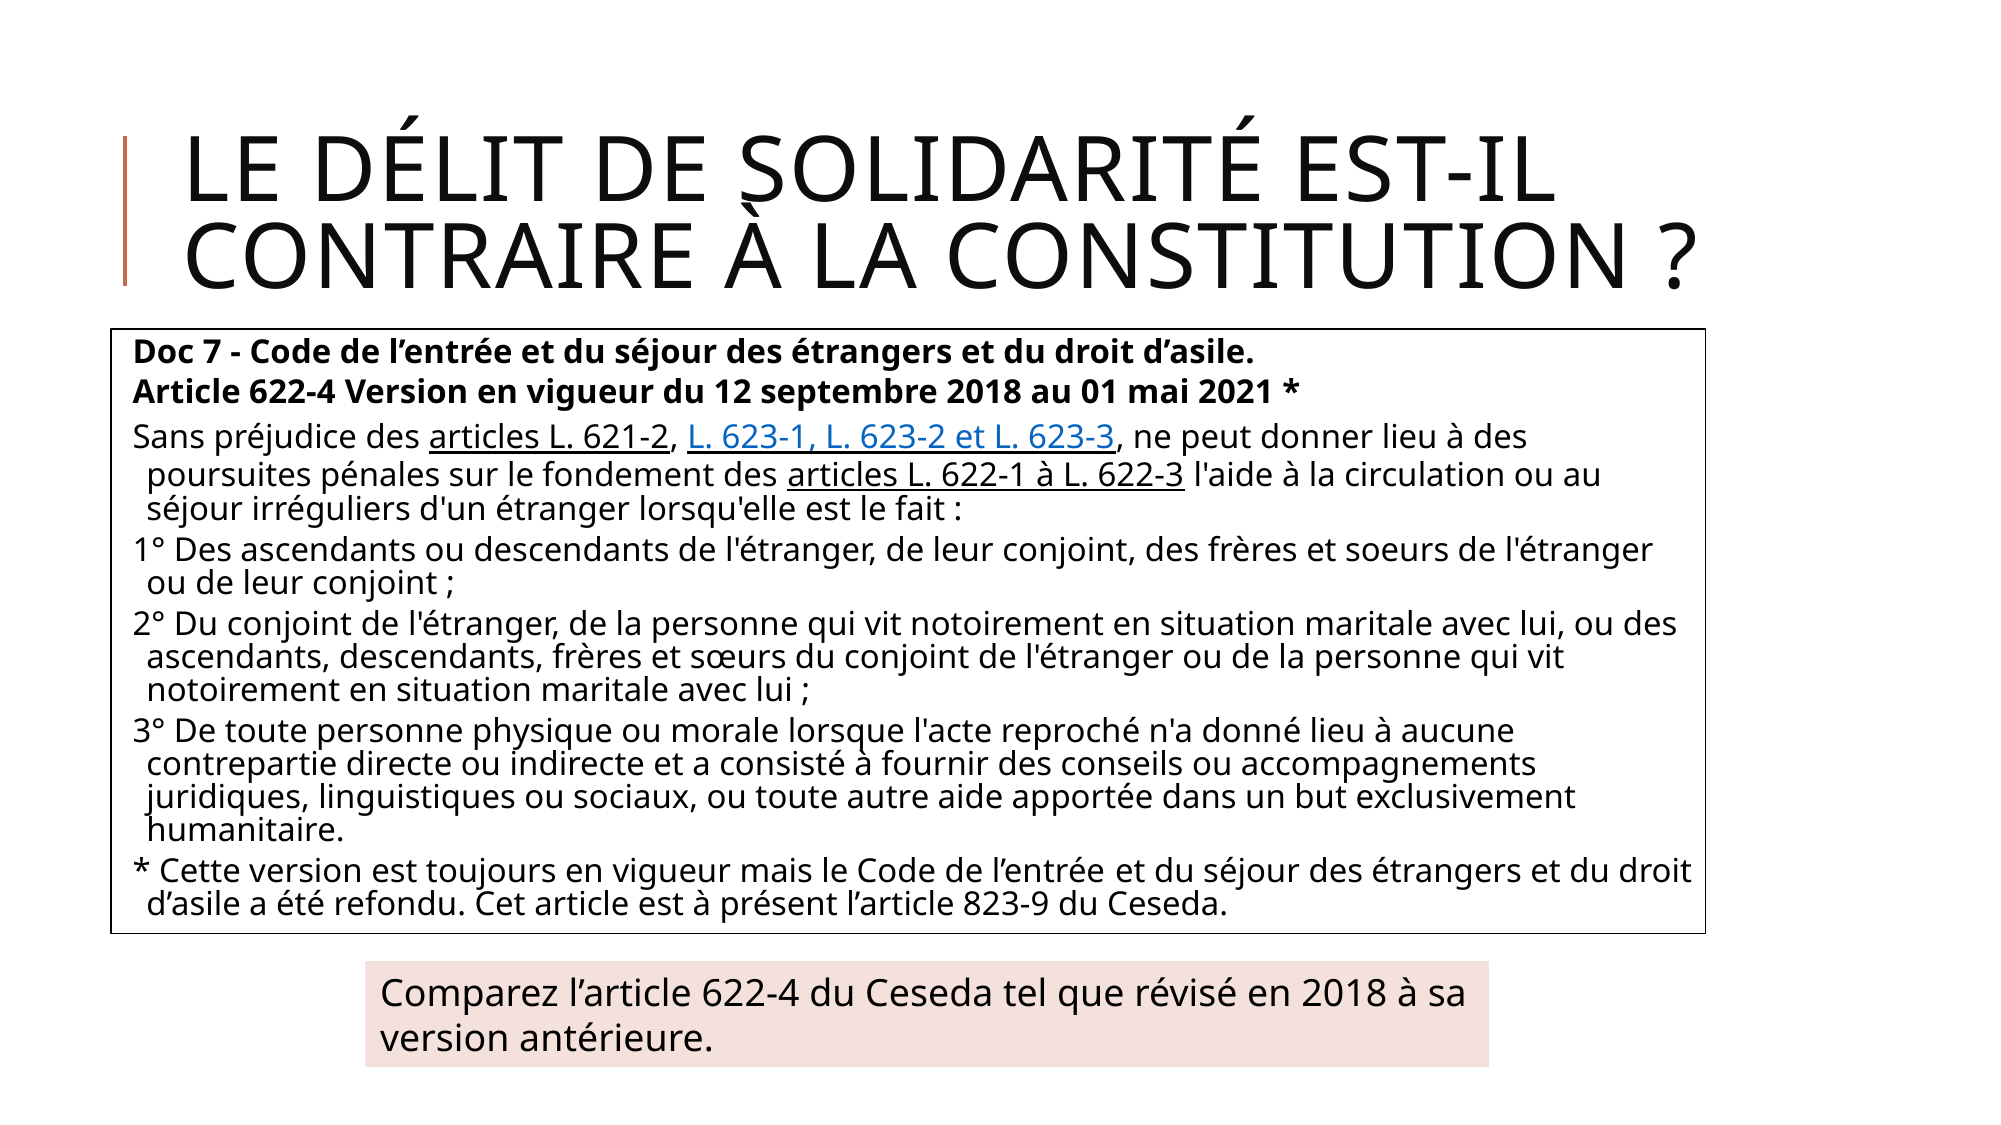

# Le délit de solidarité est-il contraire à la constitution ?
Doc 7 - Code de l’entrée et du séjour des étrangers et du droit d’asile.
Article 622-4 Version en vigueur du 12 septembre 2018 au 01 mai 2021 *
Sans préjudice des articles L. 621-2, L. 623-1, L. 623-2 et L. 623-3, ne peut donner lieu à des poursuites pénales sur le fondement des articles L. 622-1 à L. 622-3 l'aide à la circulation ou au séjour irréguliers d'un étranger lorsqu'elle est le fait :
1° Des ascendants ou descendants de l'étranger, de leur conjoint, des frères et soeurs de l'étranger ou de leur conjoint ;
2° Du conjoint de l'étranger, de la personne qui vit notoirement en situation maritale avec lui, ou des ascendants, descendants, frères et sœurs du conjoint de l'étranger ou de la personne qui vit notoirement en situation maritale avec lui ;
3° De toute personne physique ou morale lorsque l'acte reproché n'a donné lieu à aucune contrepartie directe ou indirecte et a consisté à fournir des conseils ou accompagnements juridiques, linguistiques ou sociaux, ou toute autre aide apportée dans un but exclusivement humanitaire.
* Cette version est toujours en vigueur mais le Code de l’entrée et du séjour des étrangers et du droit d’asile a été refondu. Cet article est à présent l’article 823-9 du Ceseda.
Comparez l’article 622-4 du Ceseda tel que révisé en 2018 à sa version antérieure.